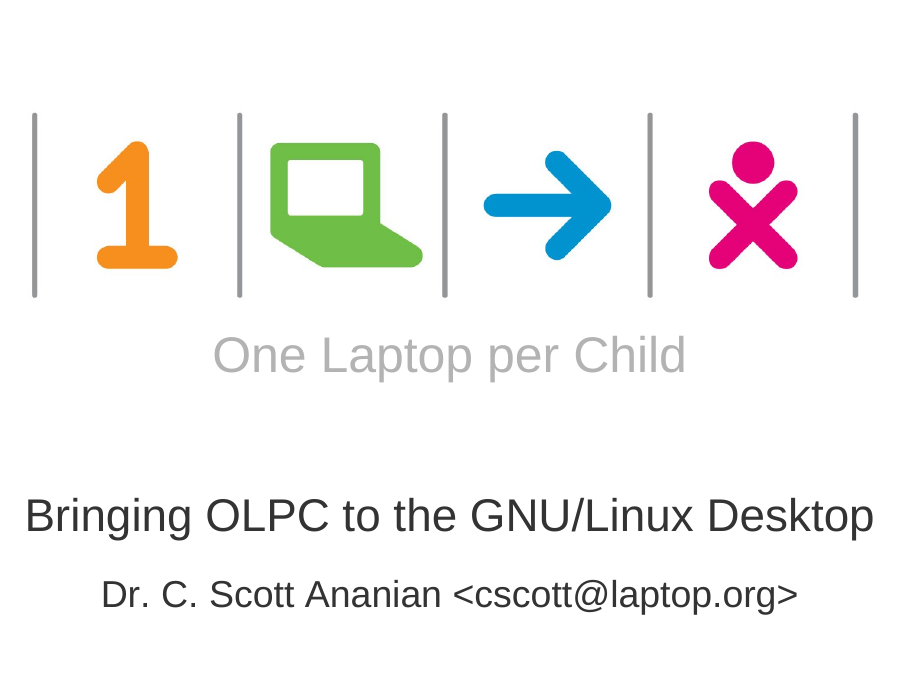

One Laptop per Child
Bringing OLPC to the GNU/Linux Desktop
Dr. C. Scott Ananian <cscott@laptop.org>